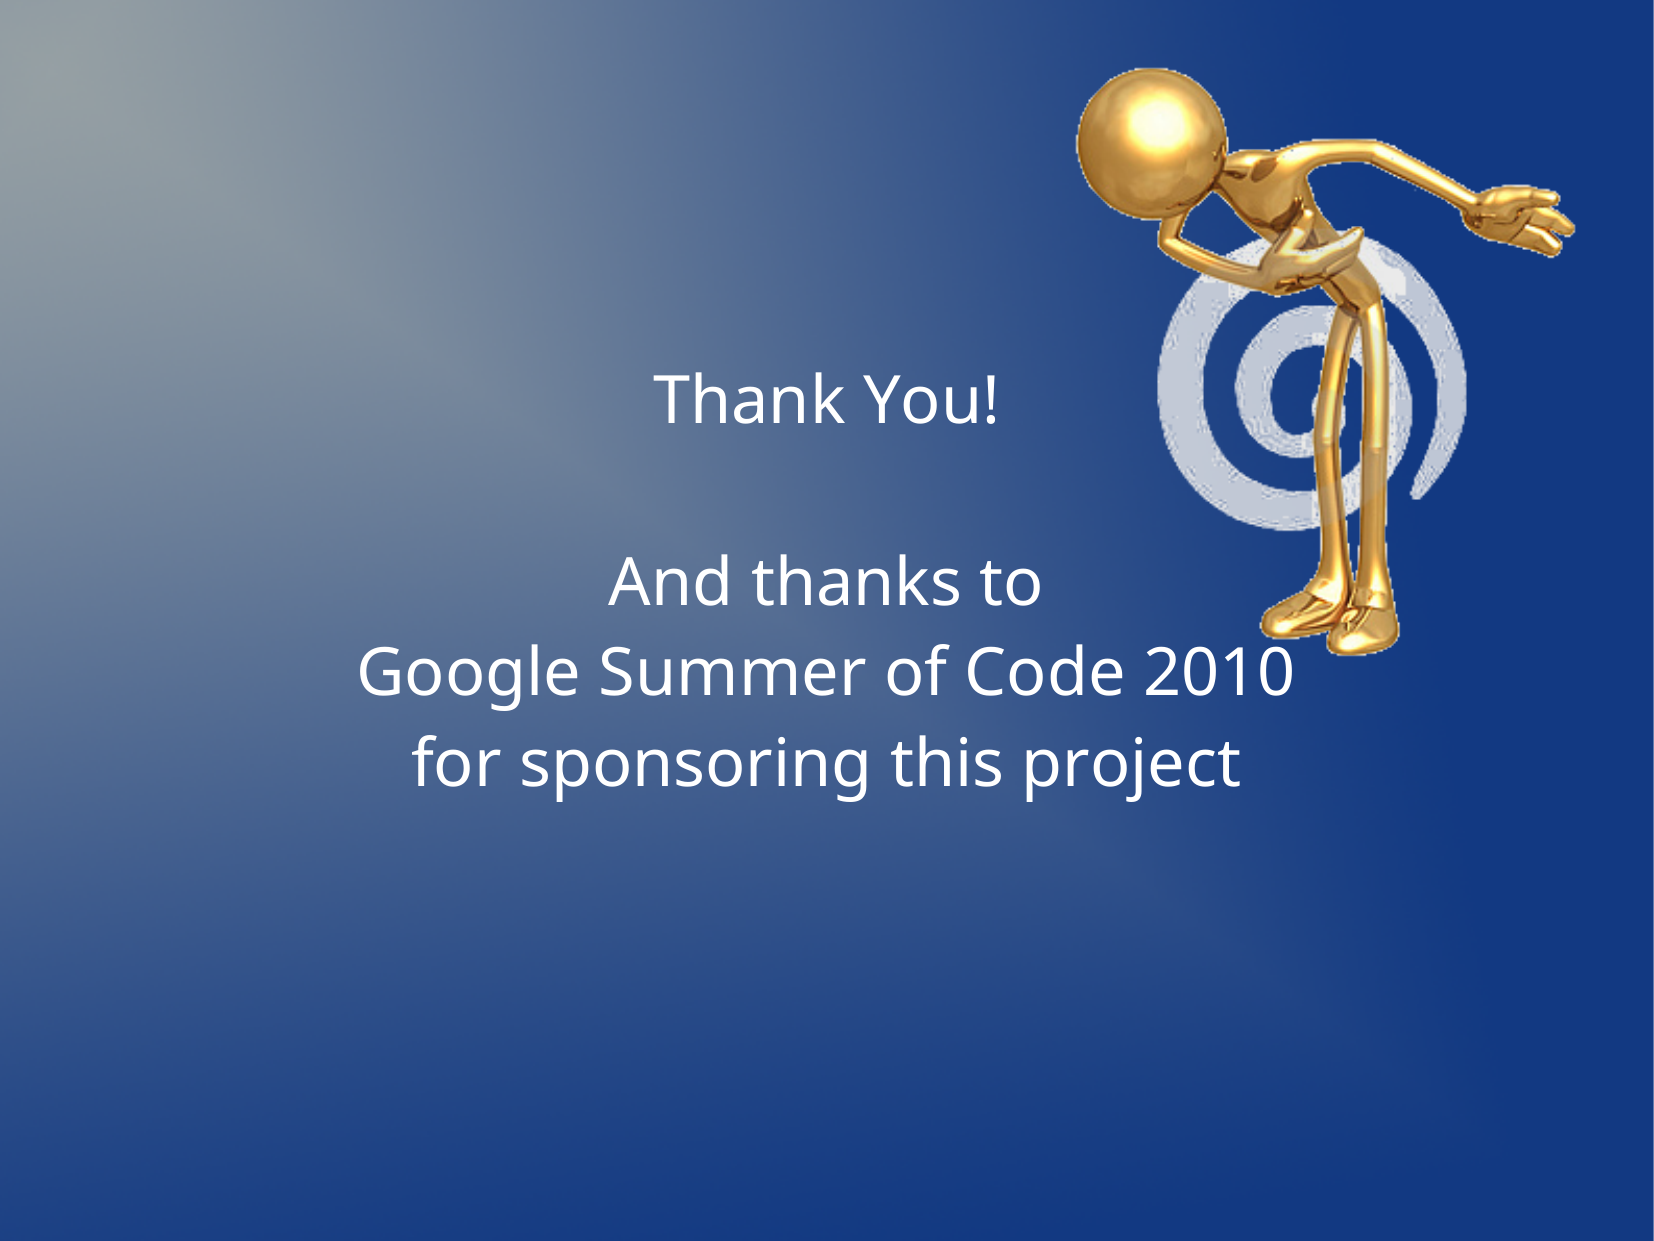

# Thank You!
And thanks to
Google Summer of Code 2010
for sponsoring this project